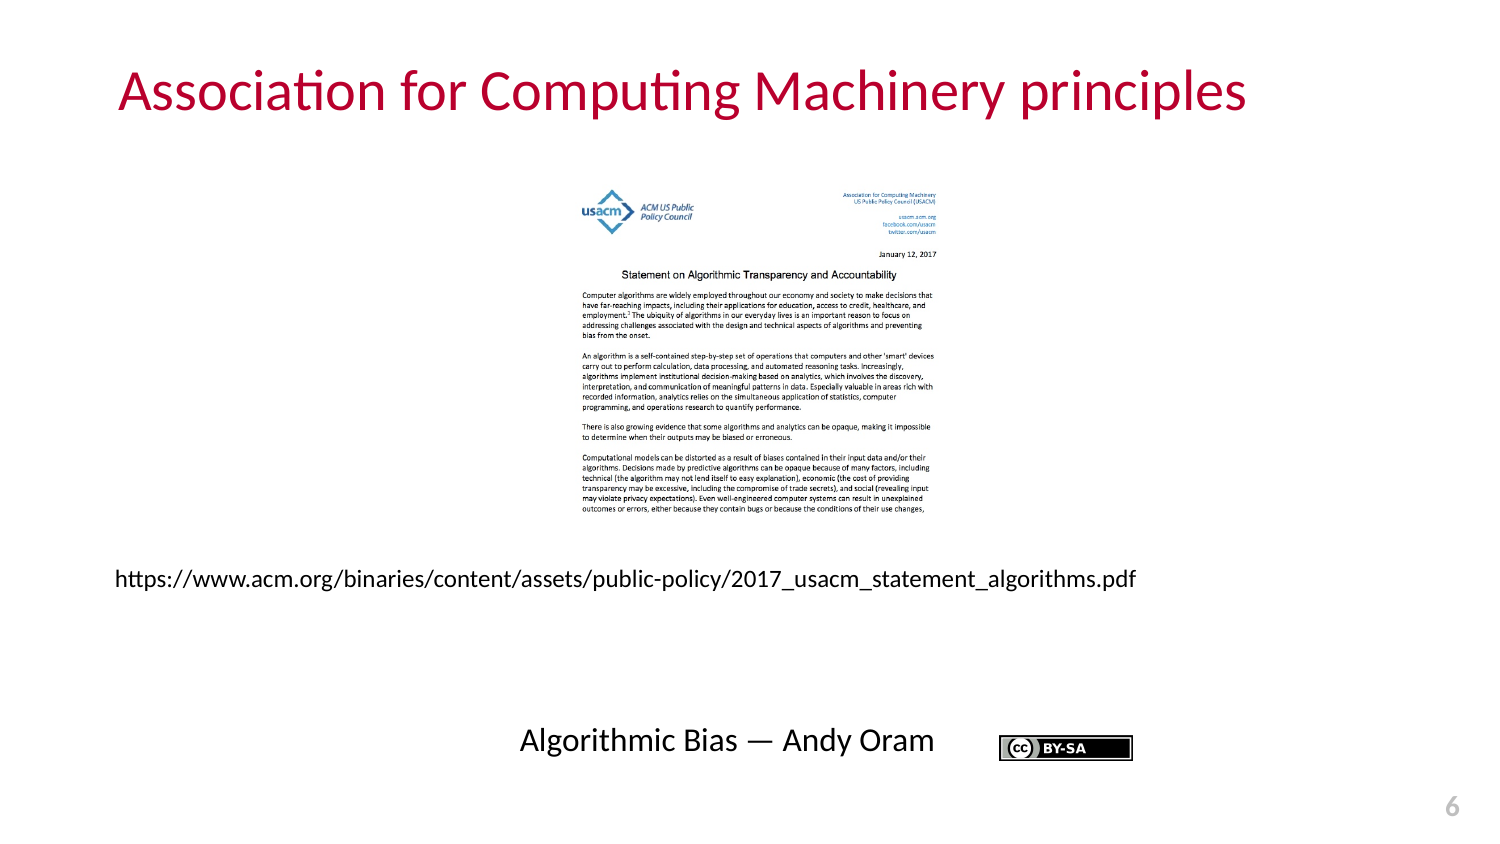

# Association for Computing Machinery principles
https://www.acm.org/binaries/content/assets/public-policy/2017_usacm_statement_algorithms.pdf
Algorithmic Bias — Andy Oram